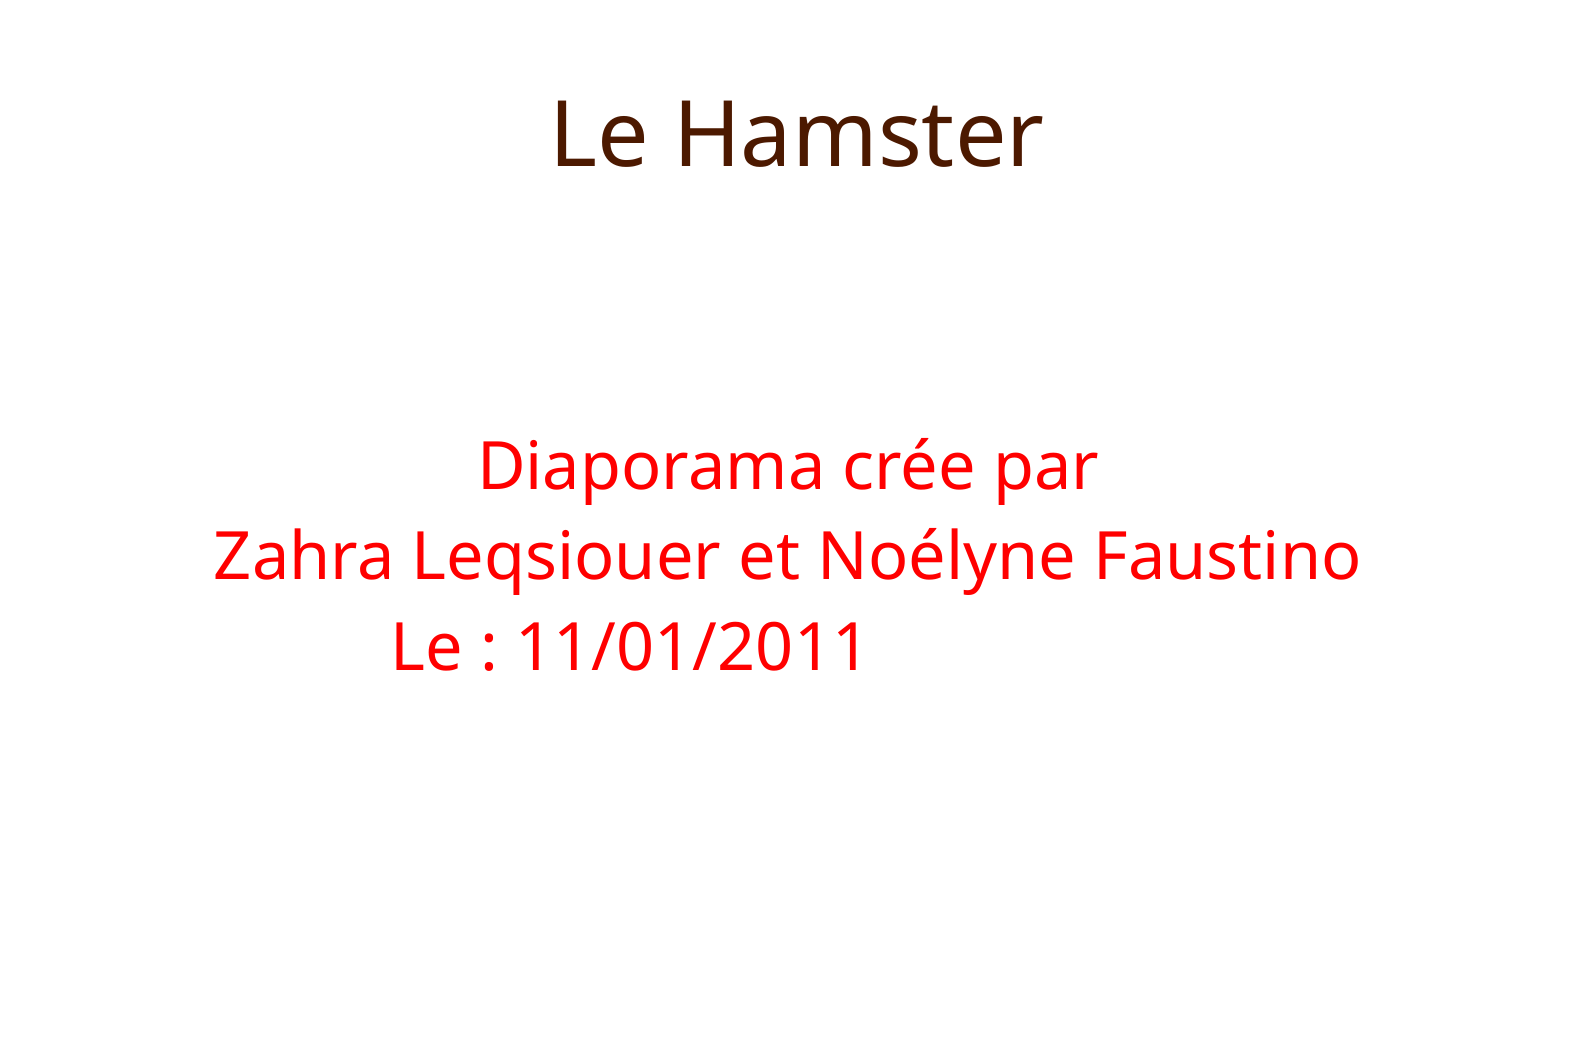

# Le Hamster
Diaporama crée par
Zahra Leqsiouer et Noélyne Faustino
 Le : 11/01/2011